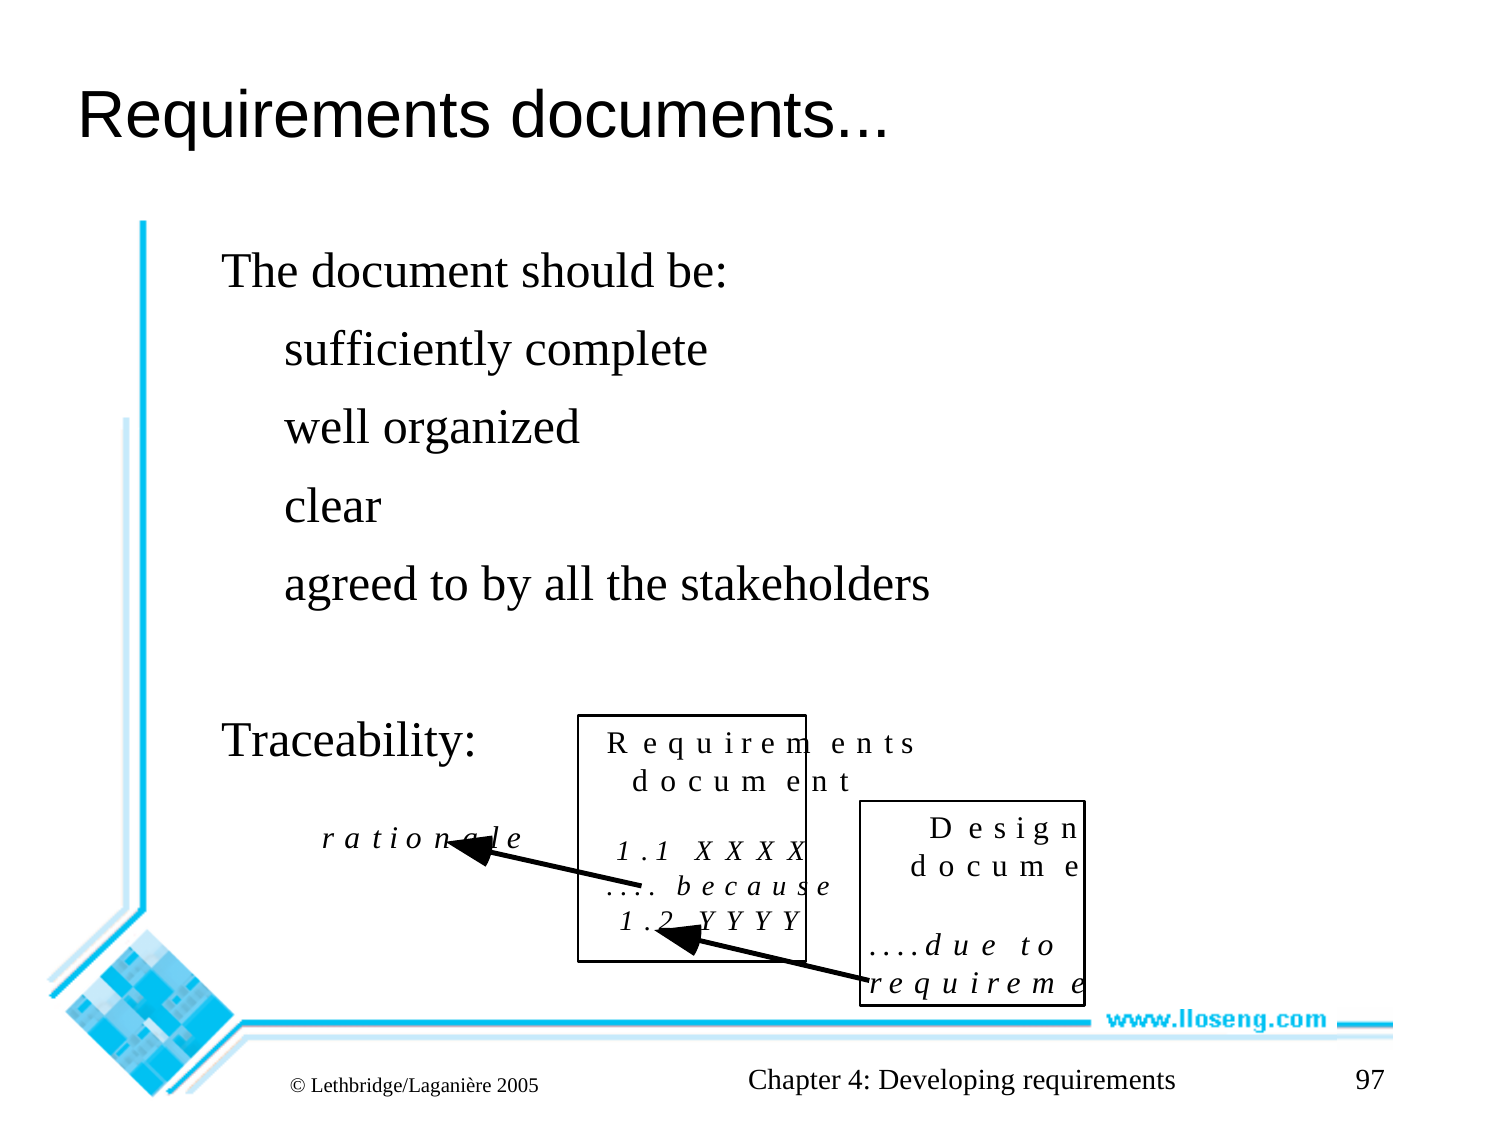

# Requirements documents...
The document should be:
sufficiently complete
well organized
clear
agreed to by all the stakeholders
Traceability:
Chapter 4: Developing requirements
© Lethbridge/Laganière 2005